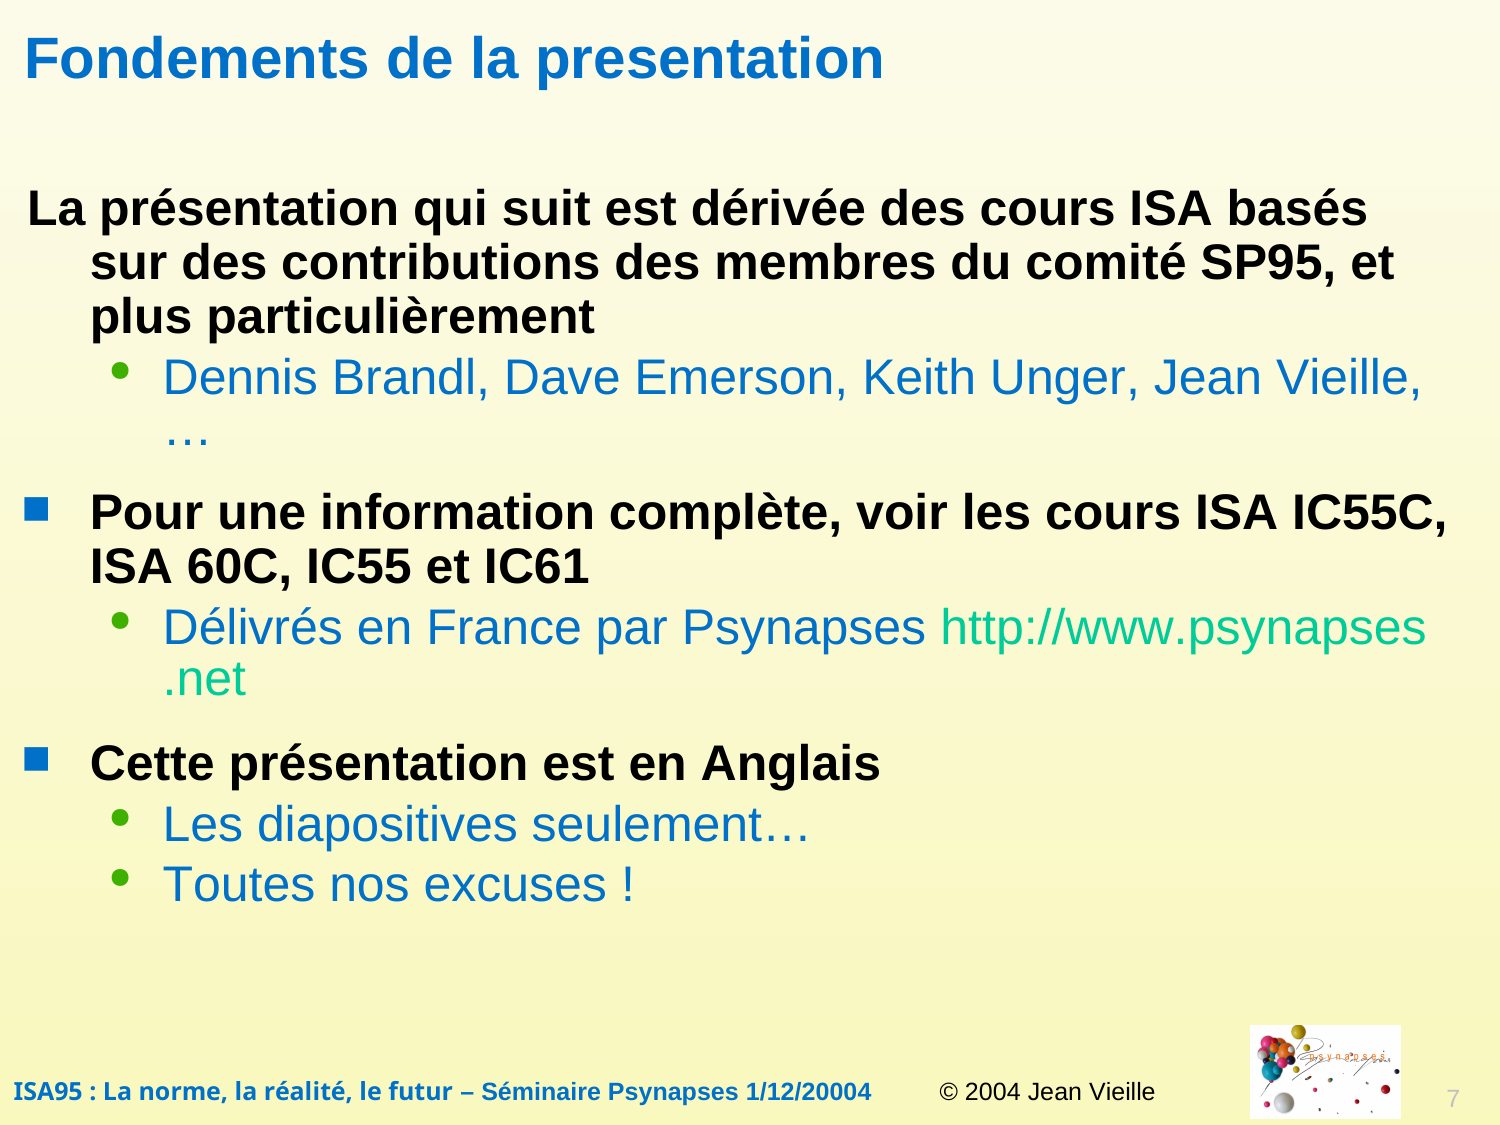

# Fondements de la presentation
La présentation qui suit est dérivée des cours ISA basés sur des contributions des membres du comité SP95, et plus particulièrement
Dennis Brandl, Dave Emerson, Keith Unger, Jean Vieille, …
Pour une information complète, voir les cours ISA IC55C, ISA 60C, IC55 et IC61
Délivrés en France par Psynapses http://www.psynapses.net
Cette présentation est en Anglais
Les diapositives seulement…
Toutes nos excuses !